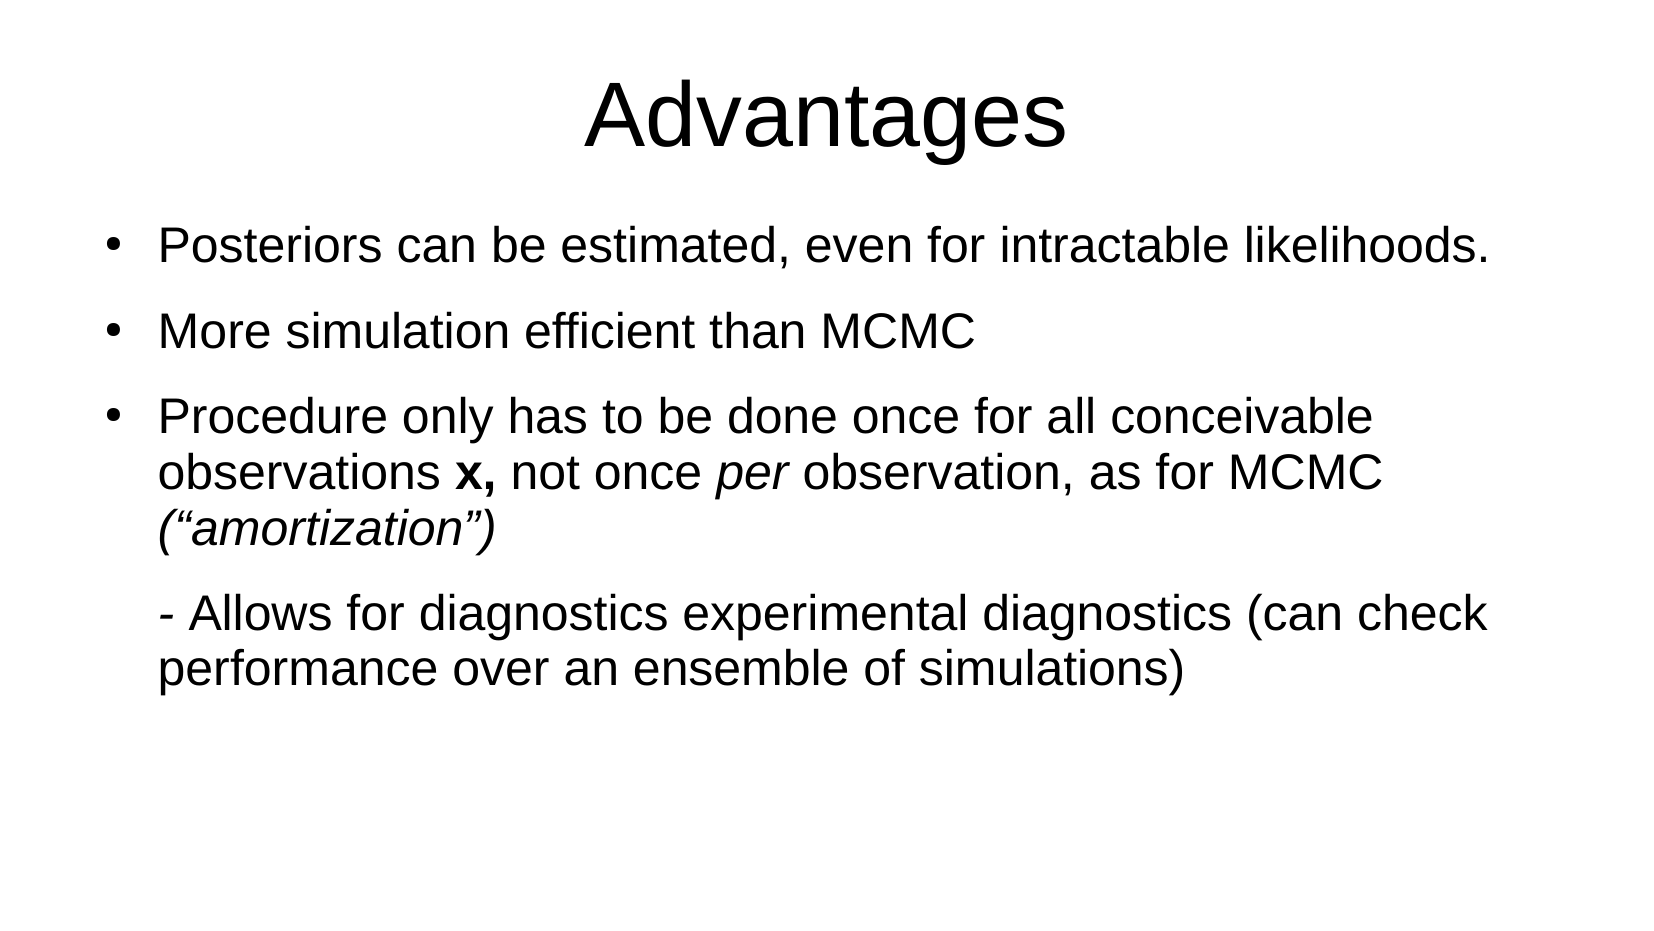

# Advantages
Posteriors can be estimated, even for intractable likelihoods.
More simulation efficient than MCMC
Procedure only has to be done once for all conceivable observations x, not once per observation, as for MCMC (“amortization”)
- Allows for diagnostics experimental diagnostics (can check performance over an ensemble of simulations)